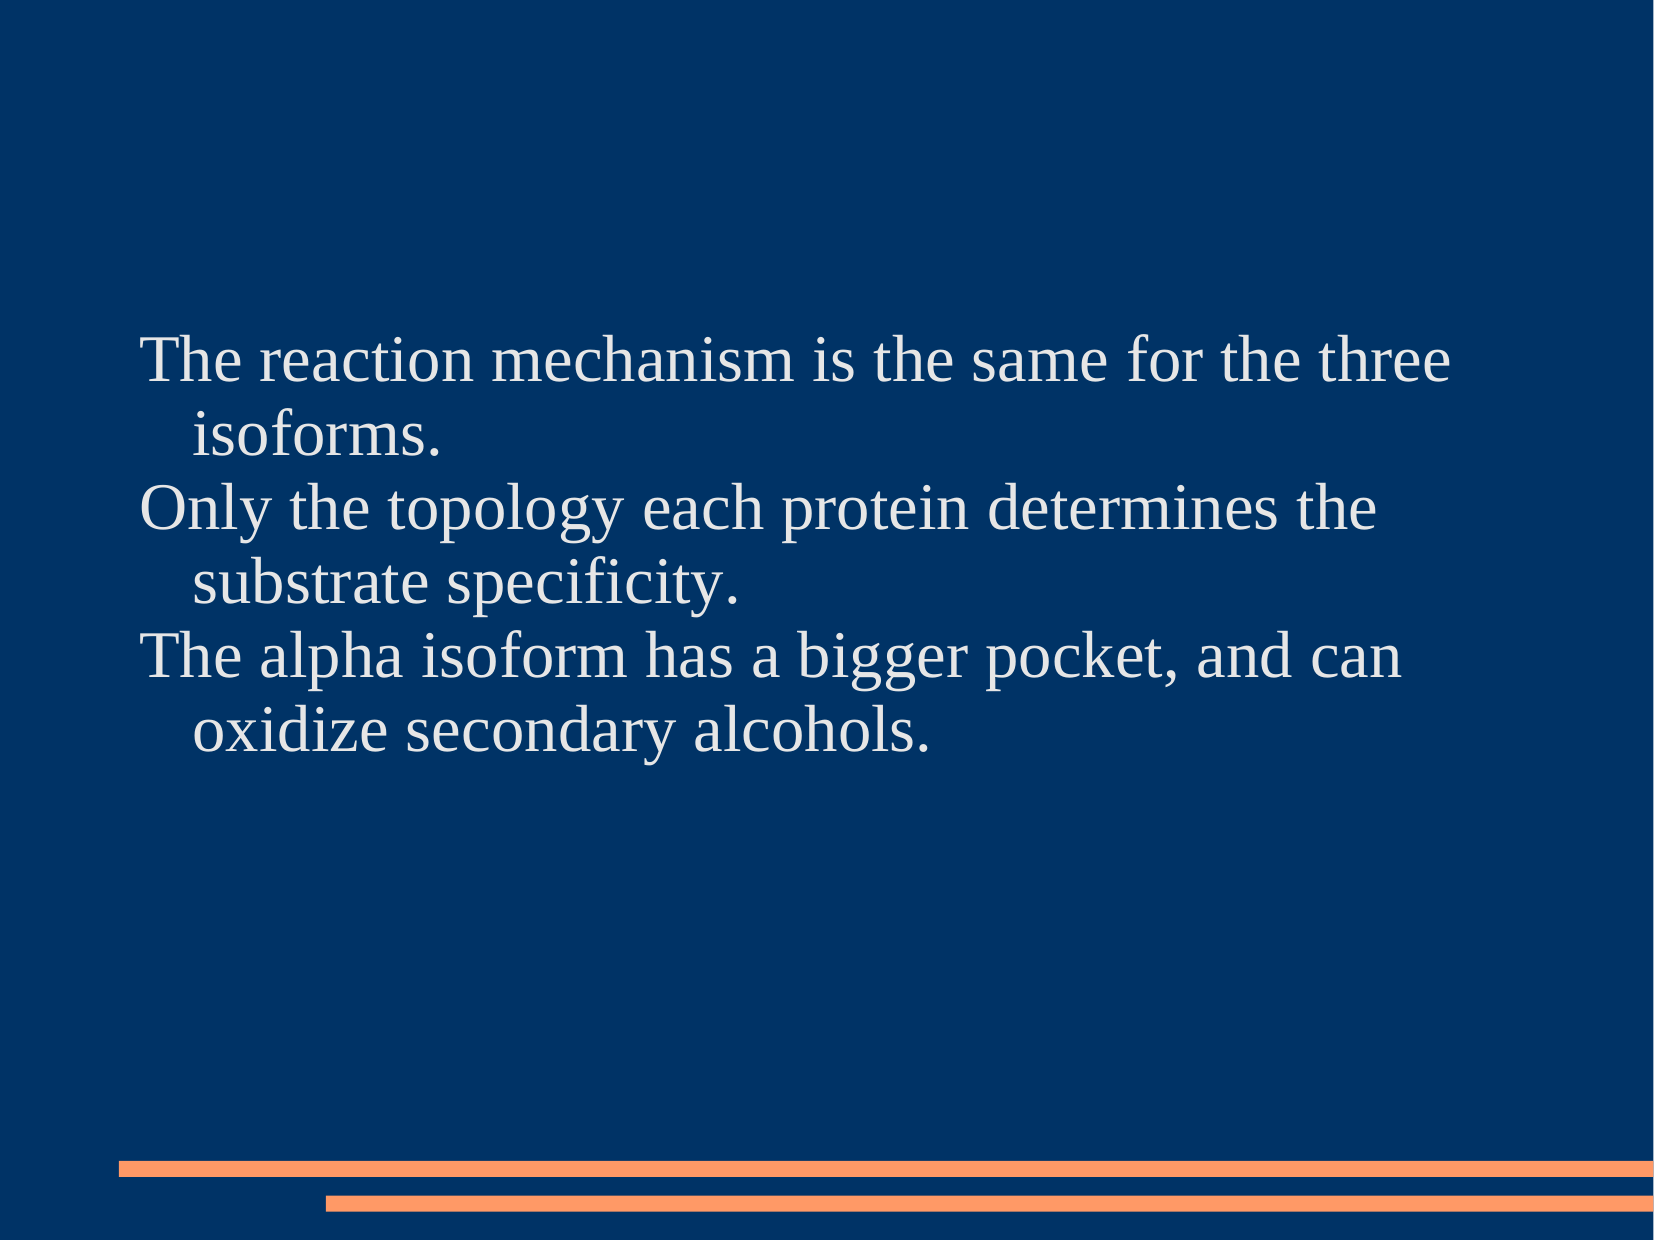

#
The reaction mechanism is the same for the three isoforms.
Only the topology each protein determines the substrate specificity.
The alpha isoform has a bigger pocket, and can oxidize secondary alcohols.